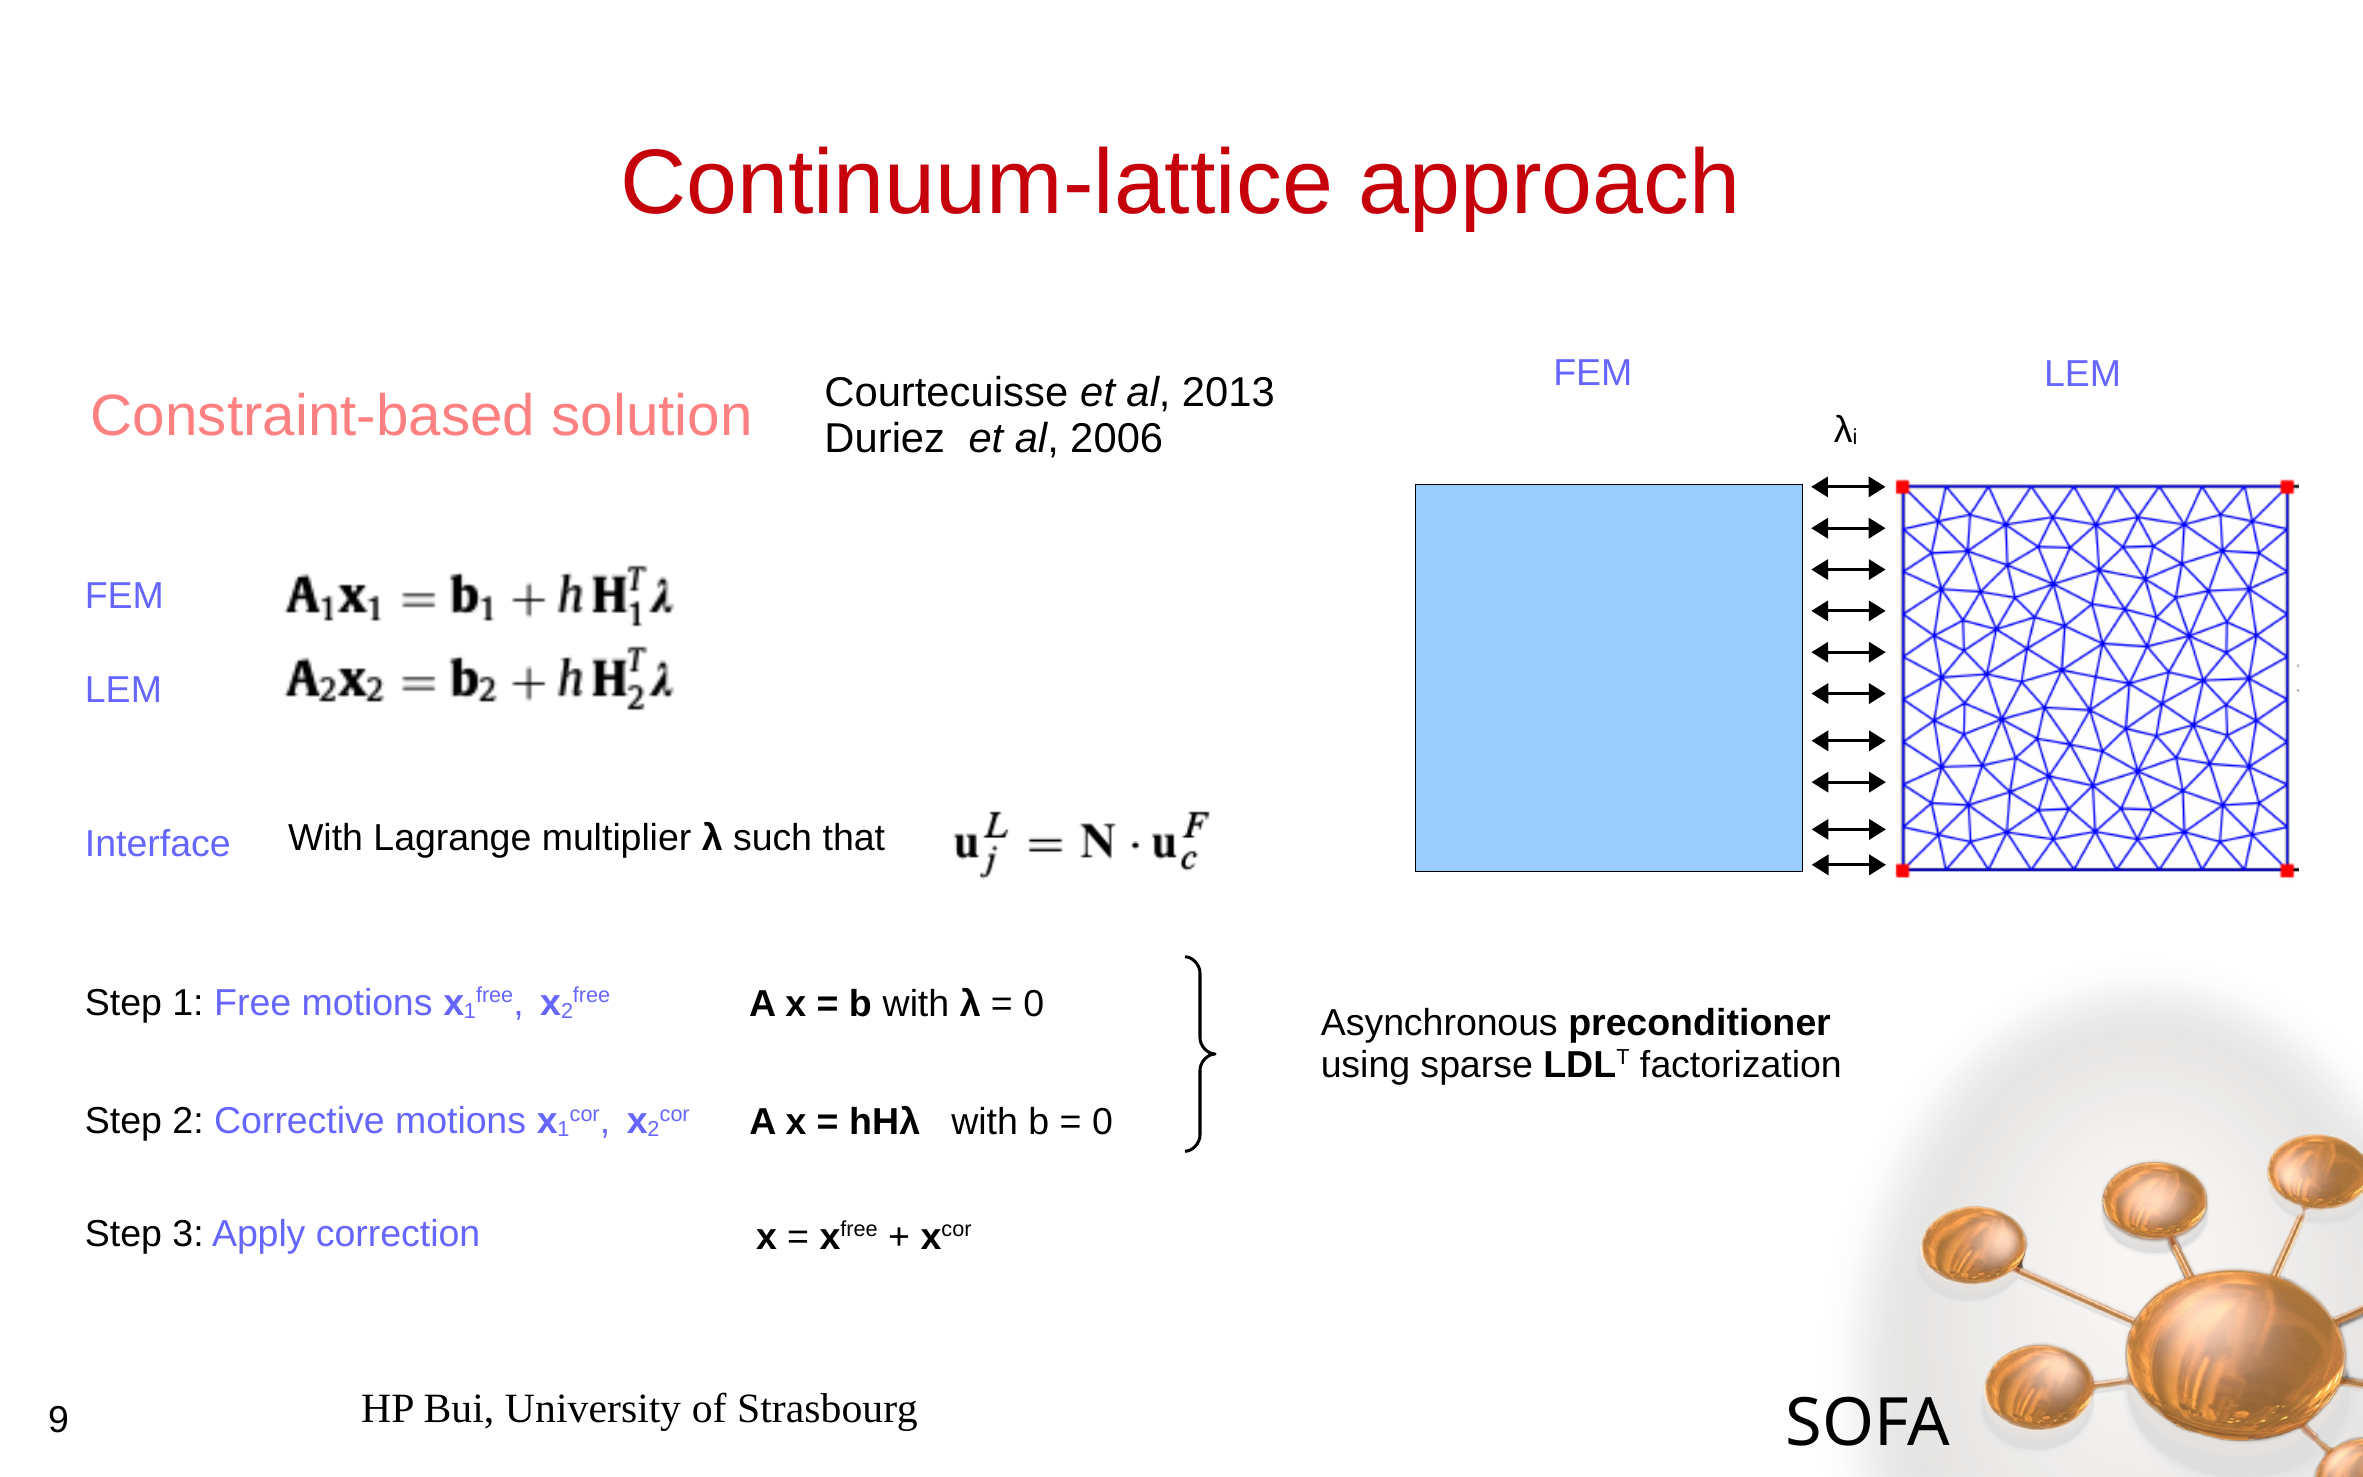

# Continuum-lattice approach
FEM
LEM
Courtecuisse et al, 2013
Duriez et al, 2006
Constraint-based solution
λi
FEM
LEM
With Lagrange multiplier λ such that
Interface
Step 1: Free motions x1free, x2free
A x = b with λ = 0
Asynchronous preconditioner using sparse LDLT factorization
Step 2: Corrective motions x1cor, x2cor
A x = hHλ with b = 0
Step 3: Apply correction
x = xfree + xcor
HP Bui, University of Strasbourg